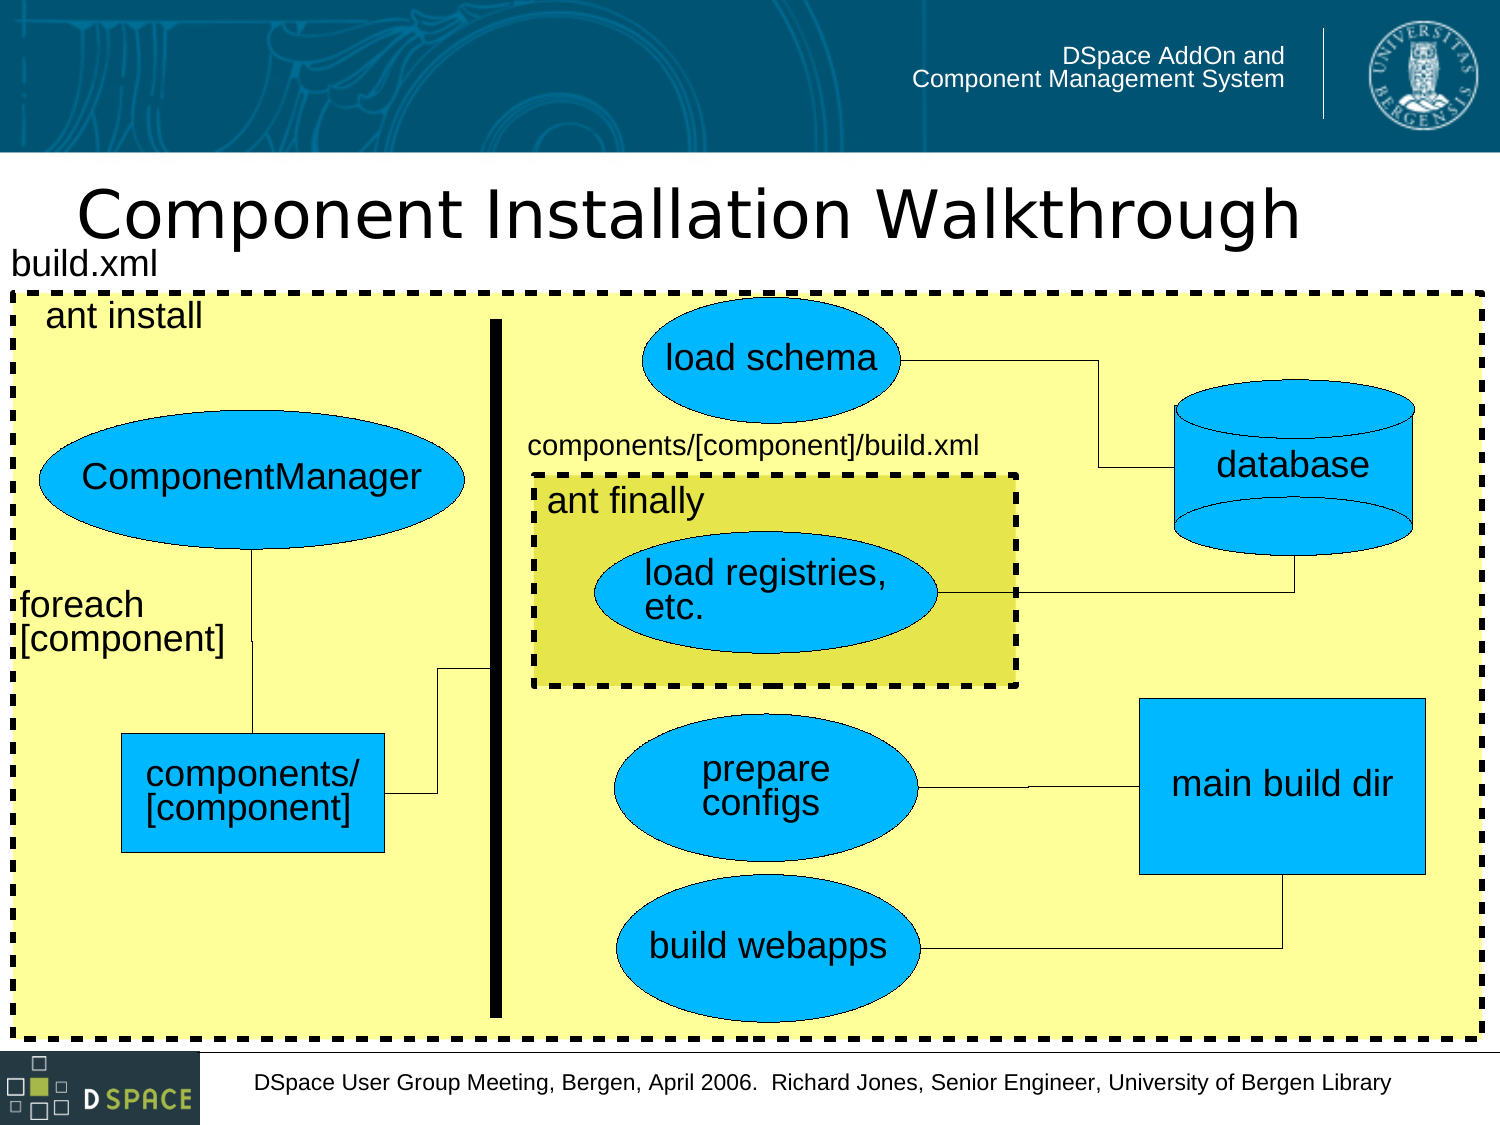

# Component Installation Walkthrough
build.xml
load schema
ant install
database
ComponentManager
components/[component]/build.xml
ant finally
load registries,
etc.
ant finally
foreach
[component]
main build dir
prepare
configs
components/
[component]
build webapps